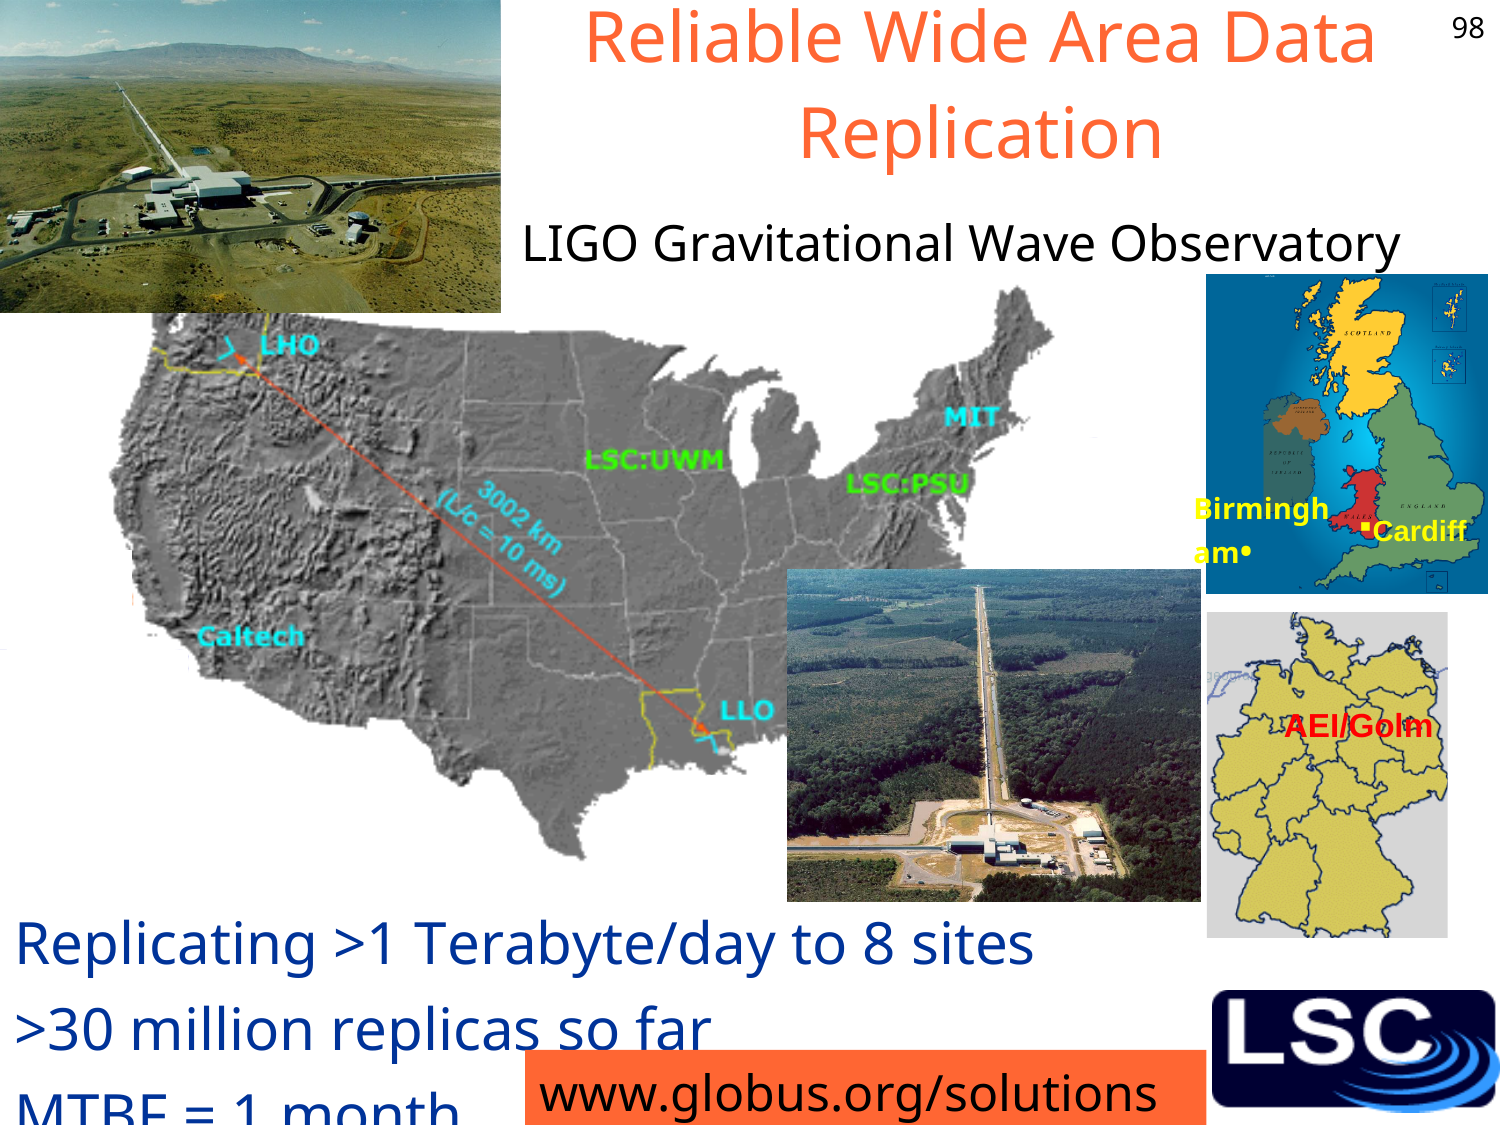

# Reliable Wide Area Data Replication
98
LIGO Gravitational Wave Observatory
Cardiff
AEI/Golm
Birmingham•
Replicating >1 Terabyte/day to 8 sites
>30 million replicas so far
MTBF = 1 month
www.globus.org/solutions